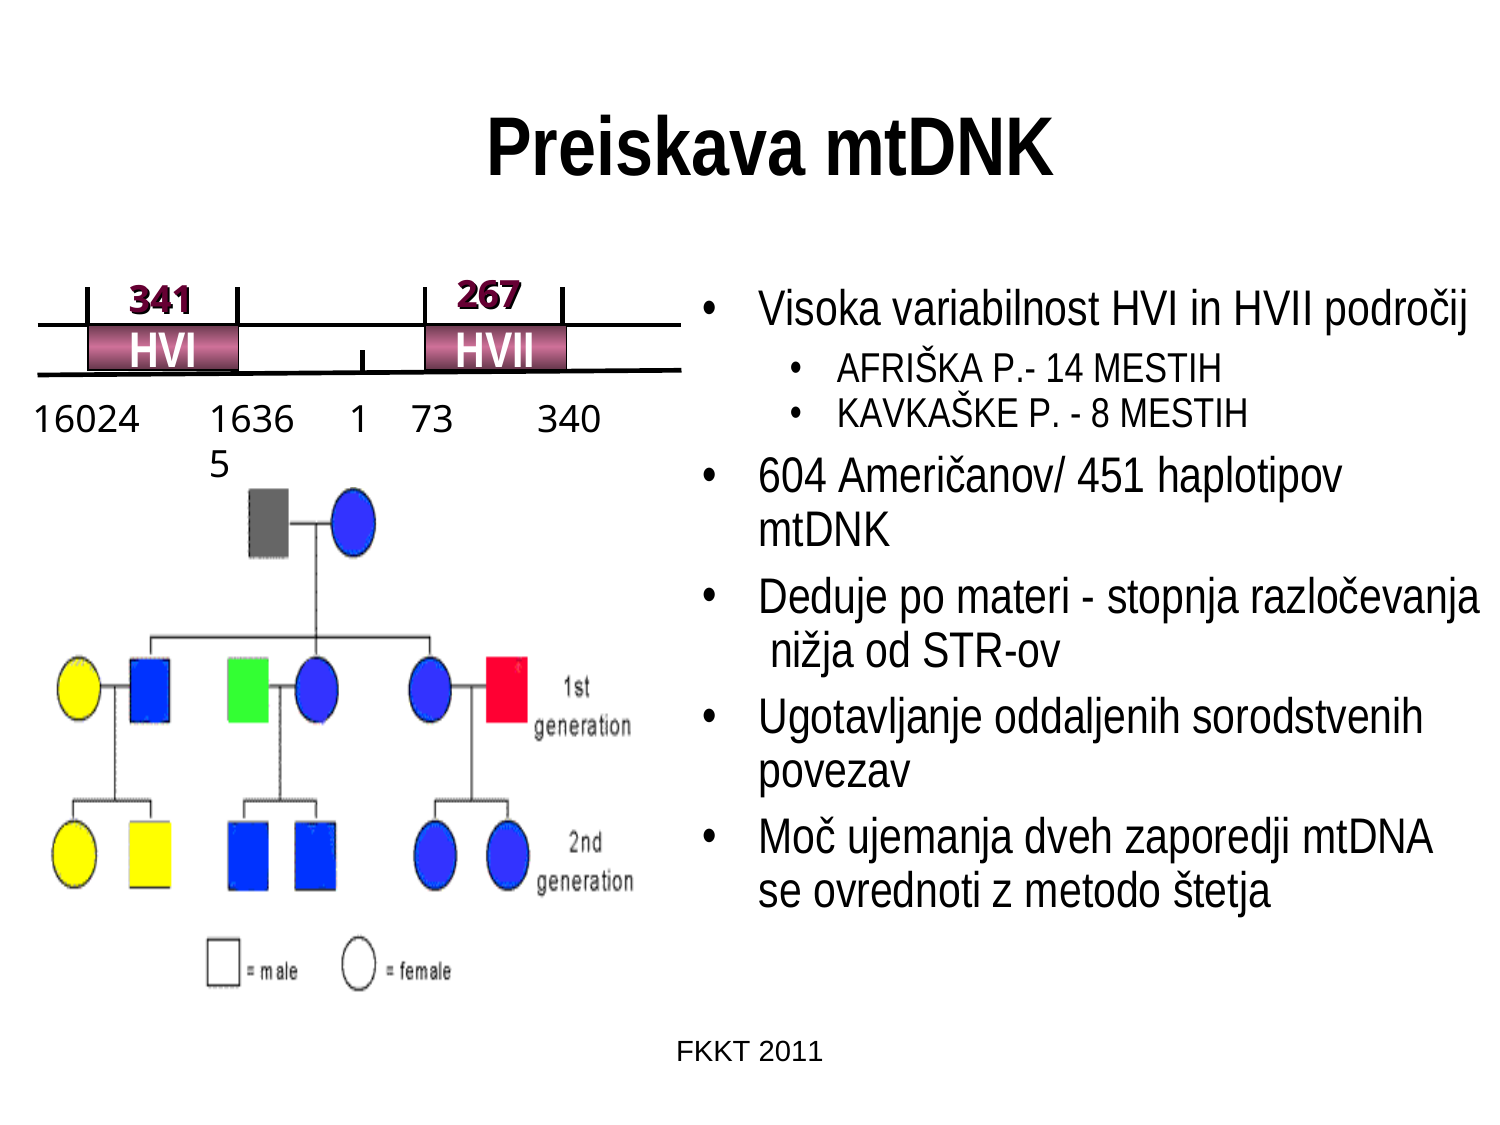

# Preiskava mtDNK
267
341
Visoka variabilnost HVI in HVII področij
AFRIŠKA P.- 14 MESTIH
KAVKAŠKE P. - 8 MESTIH
604 Američanov/ 451 haplotipov mtDNK
Deduje po materi - stopnja razločevanja nižja od STR-ov
Ugotavljanje oddaljenih sorodstvenih povezav
Moč ujemanja dveh zaporedji mtDNA se ovrednoti z metodo štetja
HVI
HVII
16024
16365
1
73
340
FKKT 2011